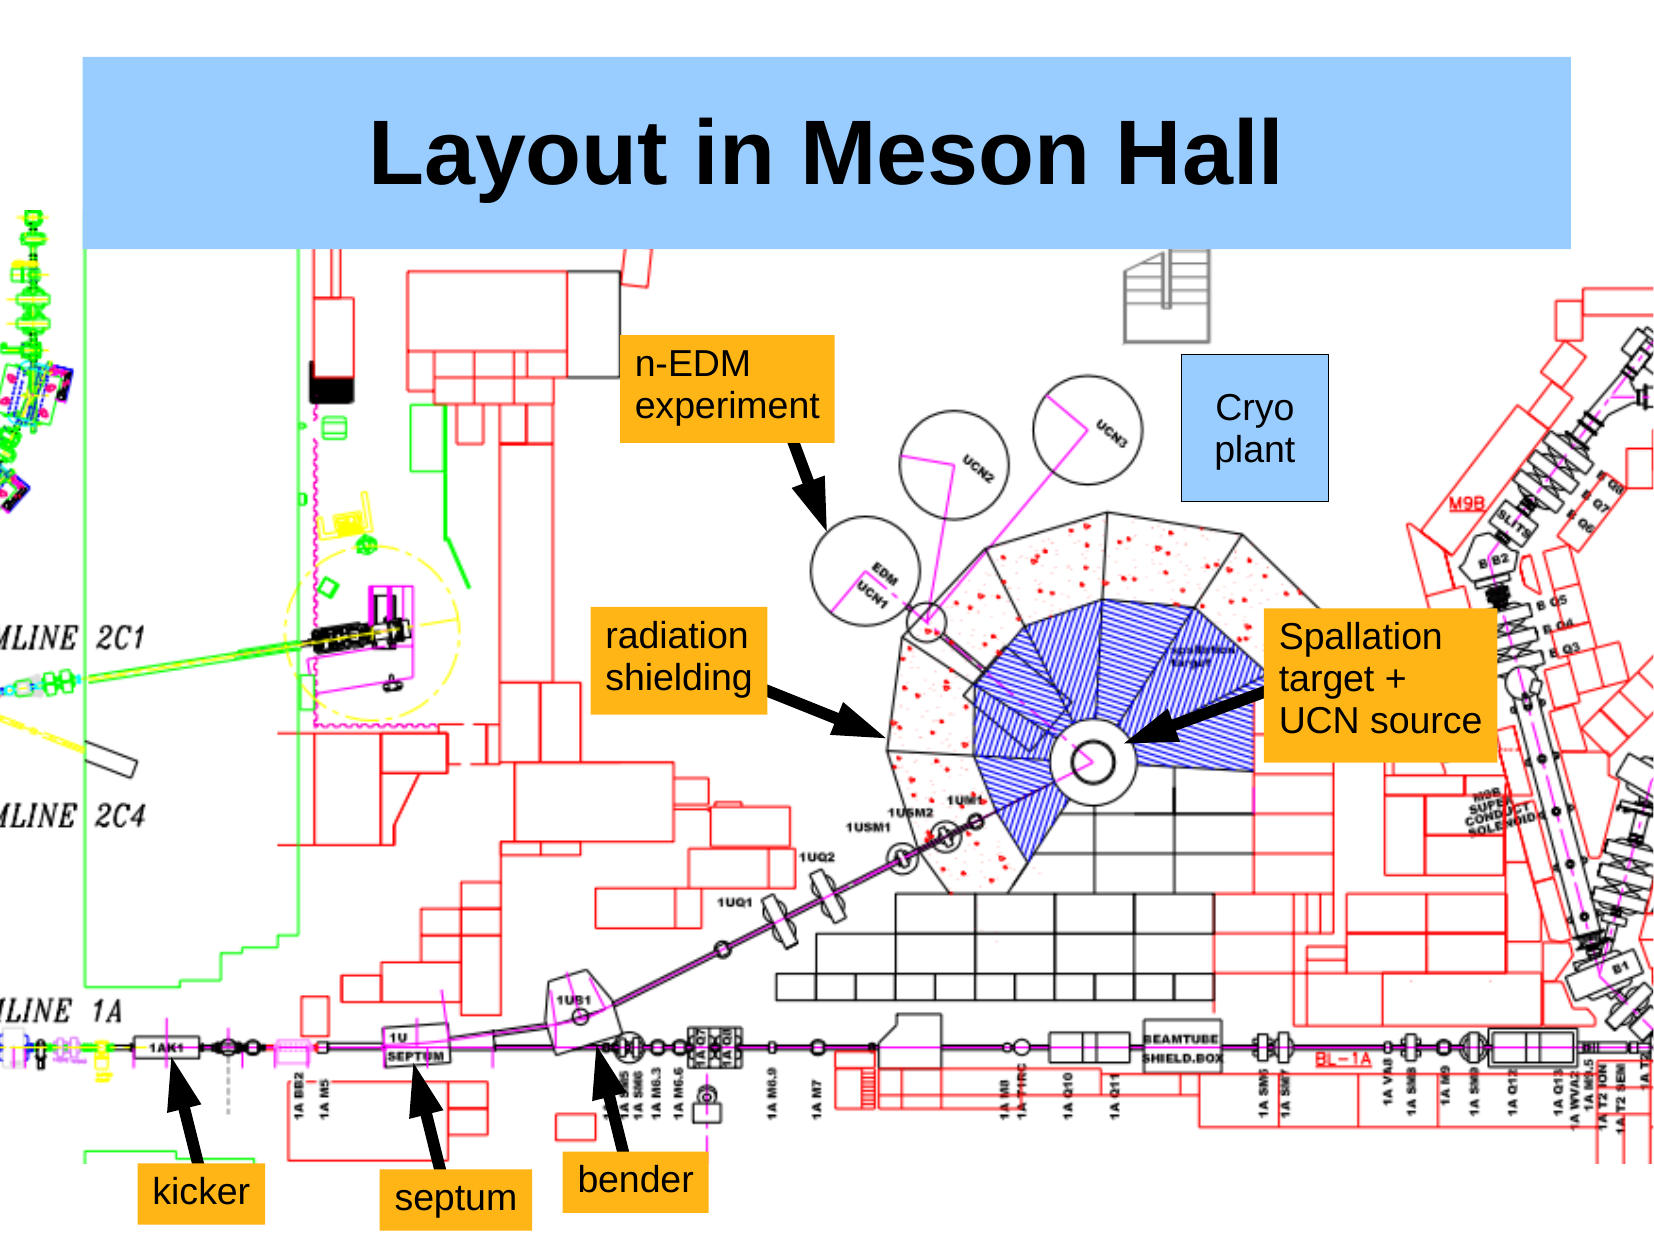

# Layout in Meson Hall
n-EDM
experiment
Cryo
plant
radiation
shielding
Spallation
target +
UCN source
bender
kicker
septum